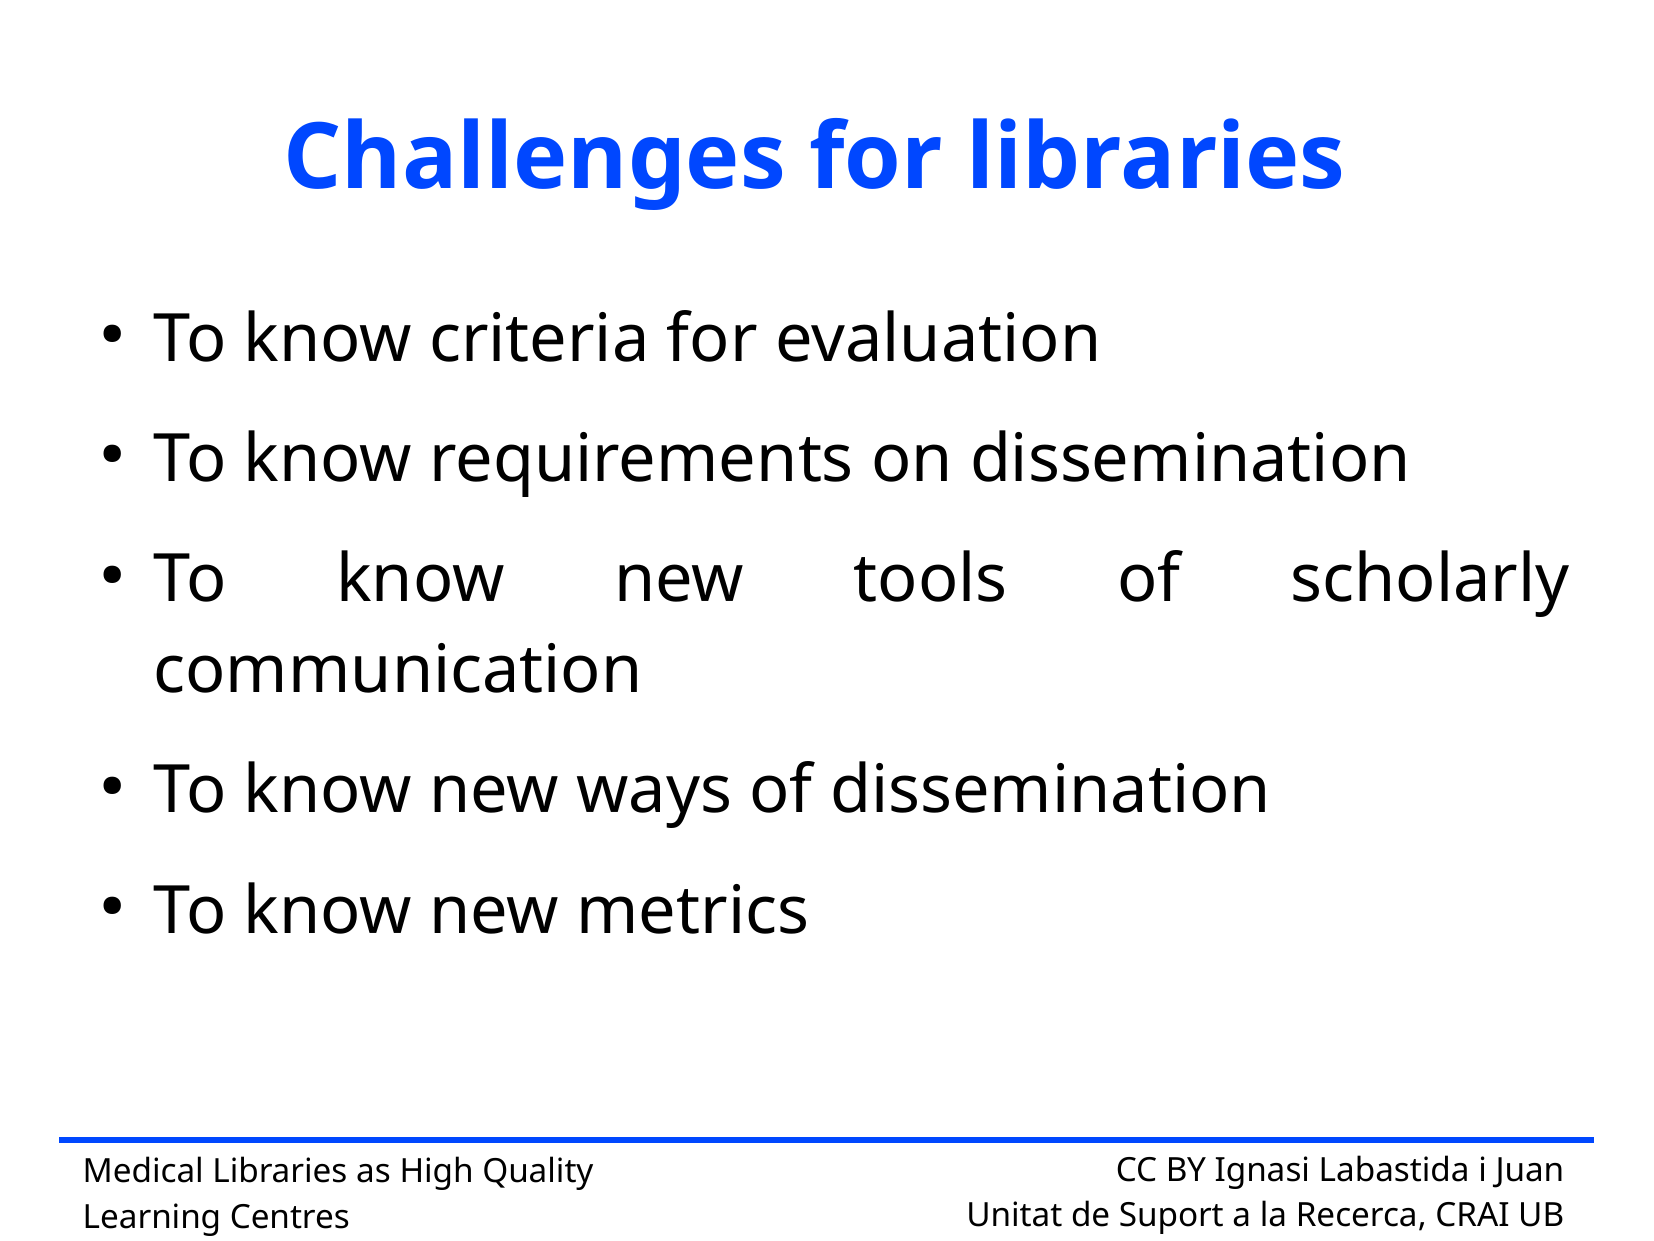

# Challenges for libraries
To know criteria for evaluation
To know requirements on dissemination
To know new tools of scholarly communication
To know new ways of dissemination
To know new metrics